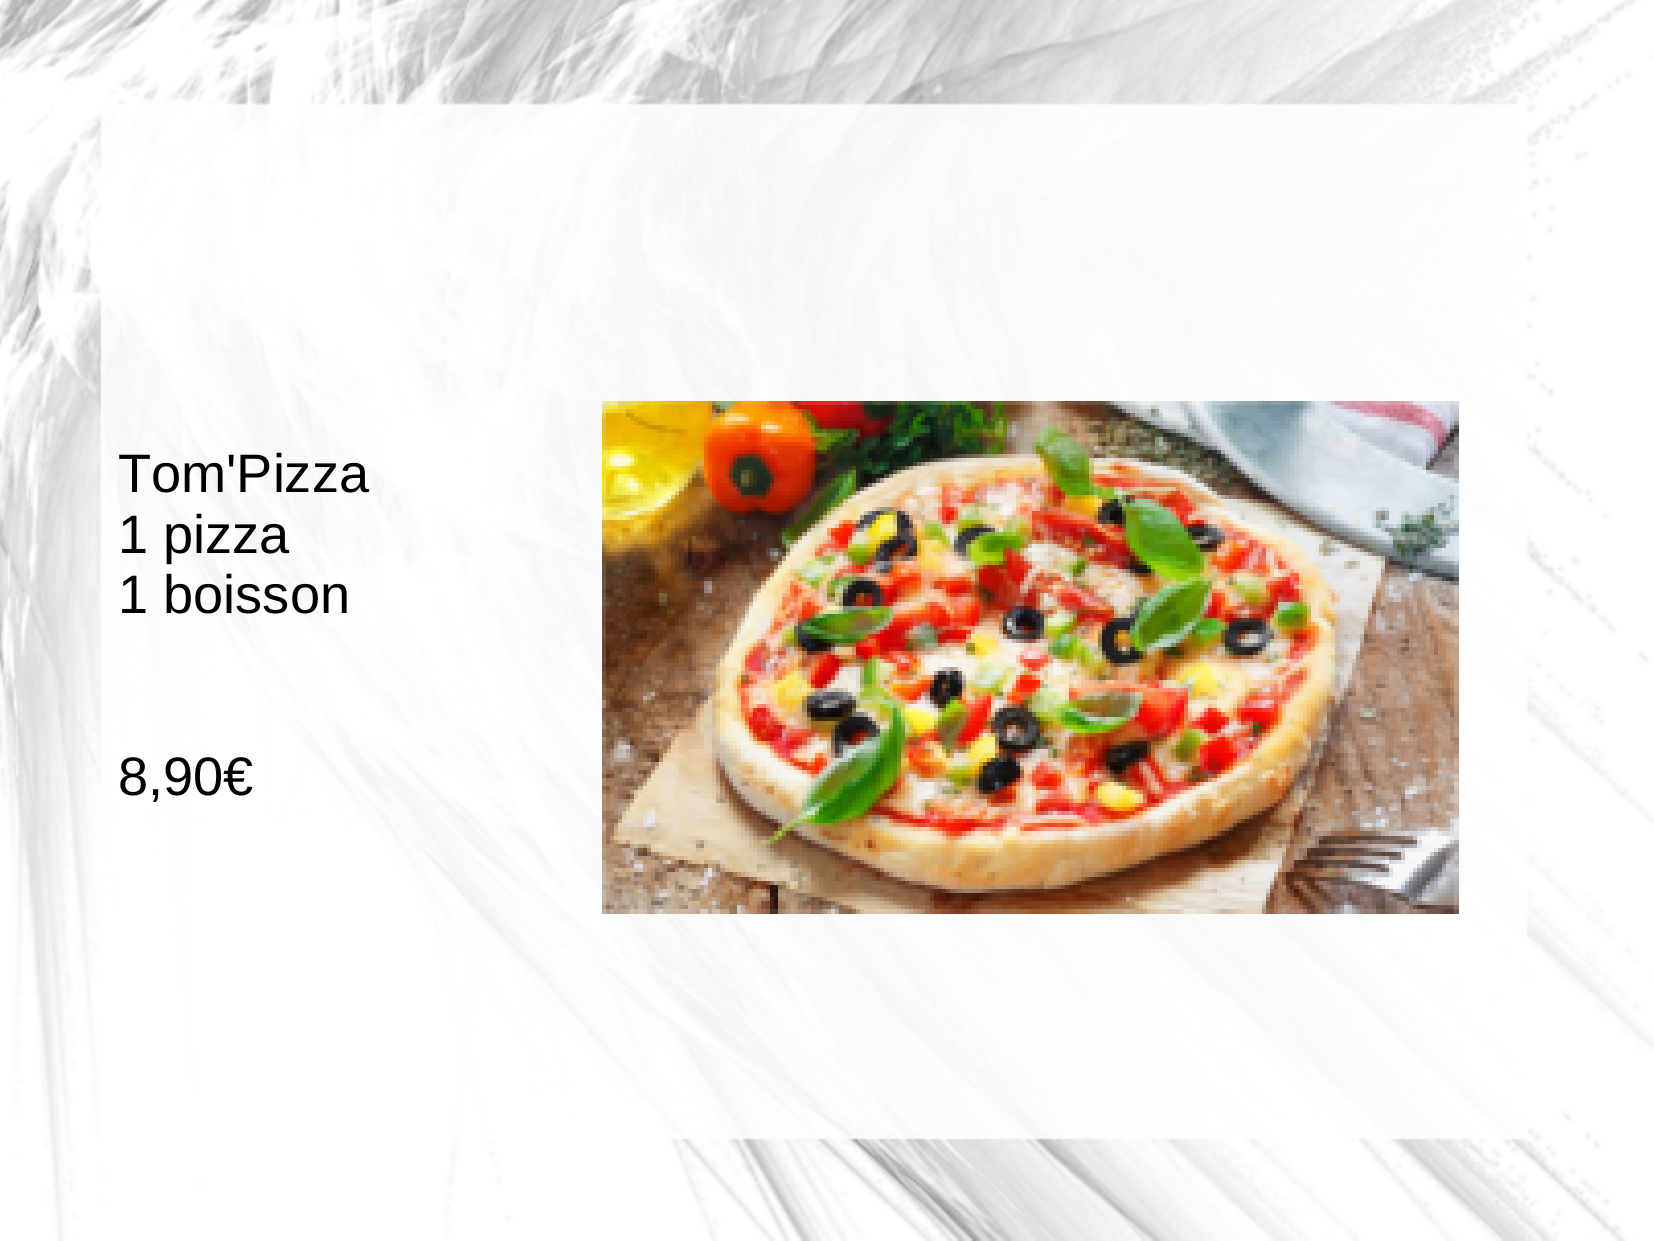

# Tom'Pizza
1 pizza
1 boisson
8,90€